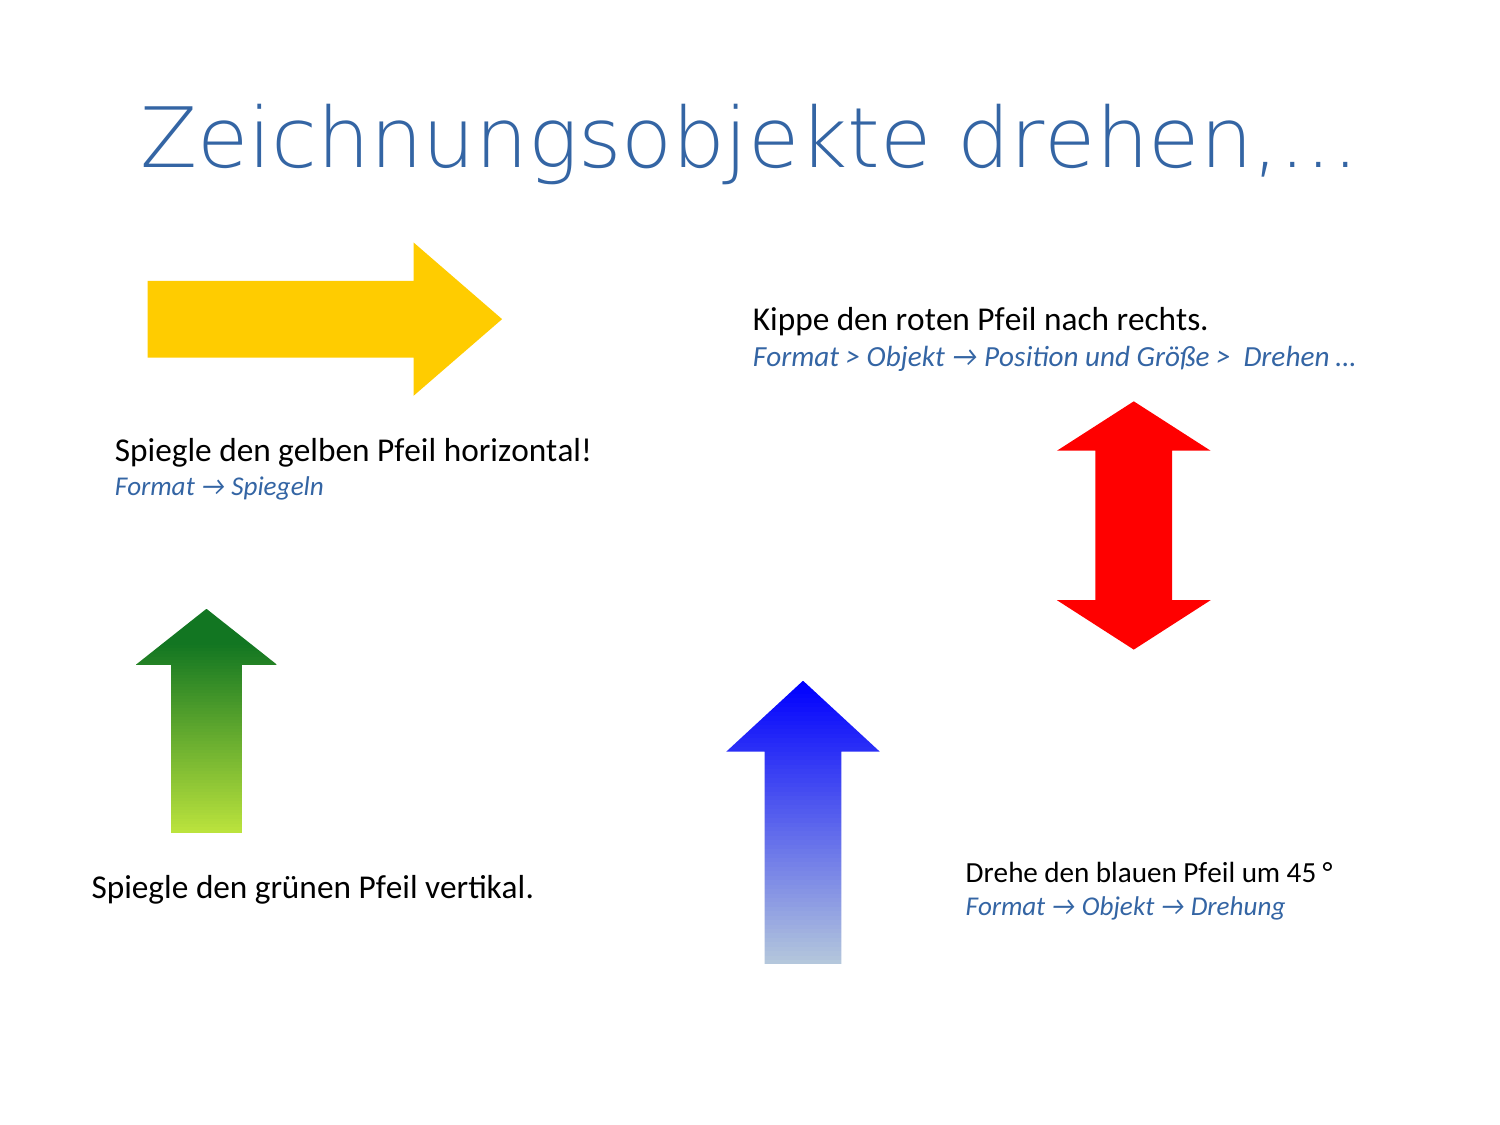

# Zeichnungsobjekte drehen,...
Kippe den roten Pfeil nach rechts.
Format > Objekt → Position und Größe > Drehen …
Spiegle den gelben Pfeil horizontal!
Format → Spiegeln
Drehe den blauen Pfeil um 45 °
Format → Objekt → Drehung
Spiegle den grünen Pfeil vertikal.